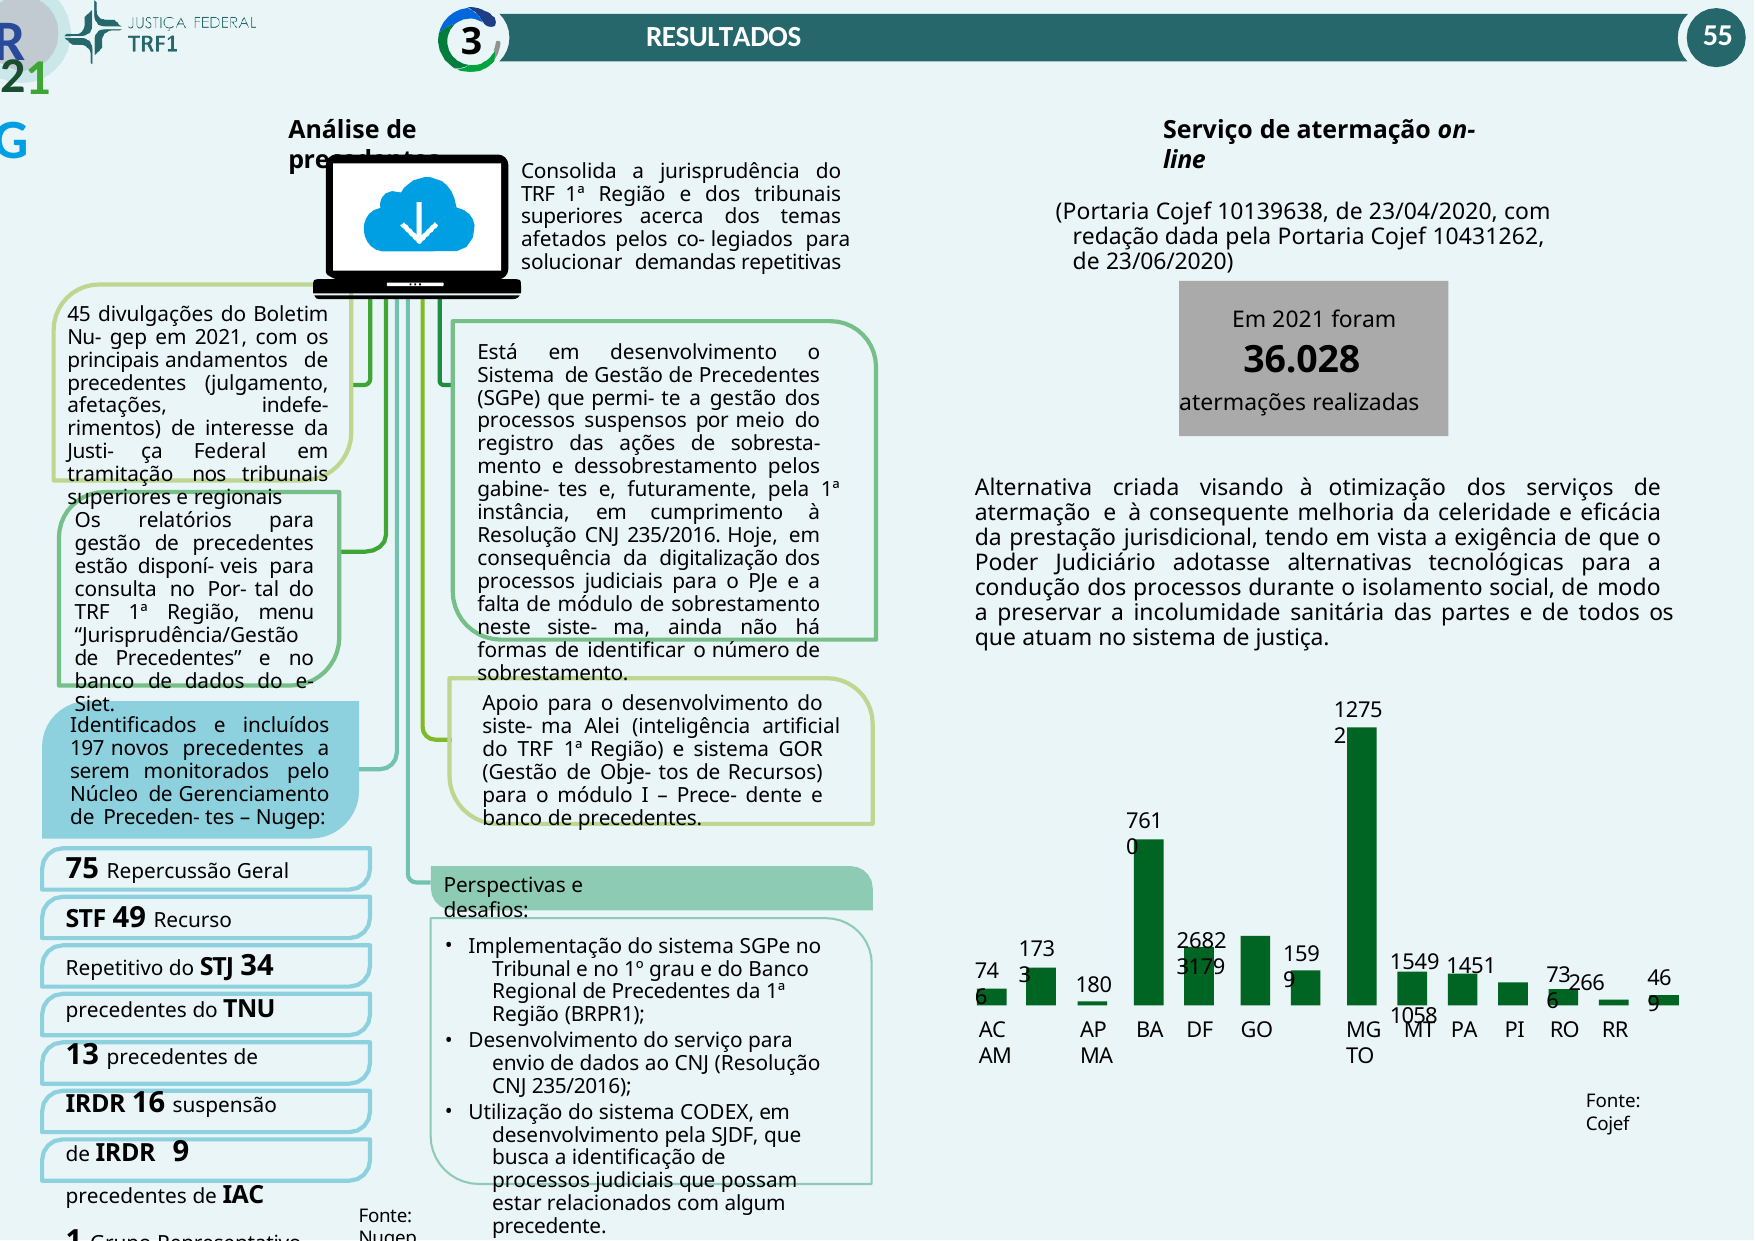

RG
55
3
21
RESULTADOS
Análise de precedentes
Serviço de atermação on-line
Consolida a jurisprudência do TRF 1ª Região e dos tribunais superiores acerca dos temas afetados pelos co- legiados para solucionar demandas repetitivas
(Portaria Cojef 10139638, de 23/04/2020, com redação dada pela Portaria Cojef 10431262, de 23/06/2020)
Em 2021 foram
36.028
atermações realizadas
45 divulgações do Boletim Nu- gep em 2021, com os principais andamentos de precedentes (julgamento, afetações, indefe- rimentos) de interesse da Justi- ça Federal em tramitação nos tribunais superiores e regionais
Está em desenvolvimento o Sistema de Gestão de Precedentes (SGPe) que permi- te a gestão dos processos suspensos por meio do registro das ações de sobresta- mento e dessobrestamento pelos gabine- tes e, futuramente, pela 1ª instância, em cumprimento à Resolução CNJ 235/2016. Hoje, em consequência da digitalização dos processos judiciais para o PJe e a falta de módulo de sobrestamento neste siste- ma, ainda não há formas de identificar o número de sobrestamento.
Alternativa criada visando à otimização dos serviços de atermação e à consequente melhoria da celeridade e eficácia da prestação jurisdicional, tendo em vista a exigência de que o Poder Judiciário adotasse alternativas tecnológicas para a condução dos processos durante o isolamento social, de modo a preservar a incolumidade sanitária das partes e de todos os que atuam no sistema de justiça.
Os relatórios para gestão de precedentes estão disponí- veis para consulta no Por- tal do TRF 1ª Região, menu “Jurisprudência/Gestão de Precedentes” e no banco de dados do e-Siet.
Apoio para o desenvolvimento do siste- ma Alei (inteligência artificial do TRF 1ª Região) e sistema GOR (Gestão de Obje- tos de Recursos) para o módulo I – Prece- dente e banco de precedentes.
12752
Identificados e incluídos 197 novos precedentes a serem monitorados pelo Núcleo de Gerenciamento de Preceden- tes – Nugep:
7610
75 Repercussão Geral STF 49 Recurso Repetitivo do STJ 34 precedentes do TNU
13 precedentes de IRDR 16 suspensão de IRDR 9 precedentes de IAC
1 Grupo Representativo
Perspectivas e desafios:
2682 3179
Implementação do sistema SGPe no Tribunal e no 1º grau e do Banco Regional de Precedentes da 1ª Região (BRPR1);
Desenvolvimento do serviço para envio de dados ao CNJ (Resolução CNJ 235/2016);
Utilização do sistema CODEX, em desenvolvimento pela SJDF, que busca a identificação de processos judiciais que possam estar relacionados com algum precedente.
1733
1549 1451 1058
1599
746
736
469
266
MG MT	PA	PI	RO	RR	TO
180
AP	BA	DF	GO MA
AC	AM
Fonte: Cojef
Fonte: Nugep